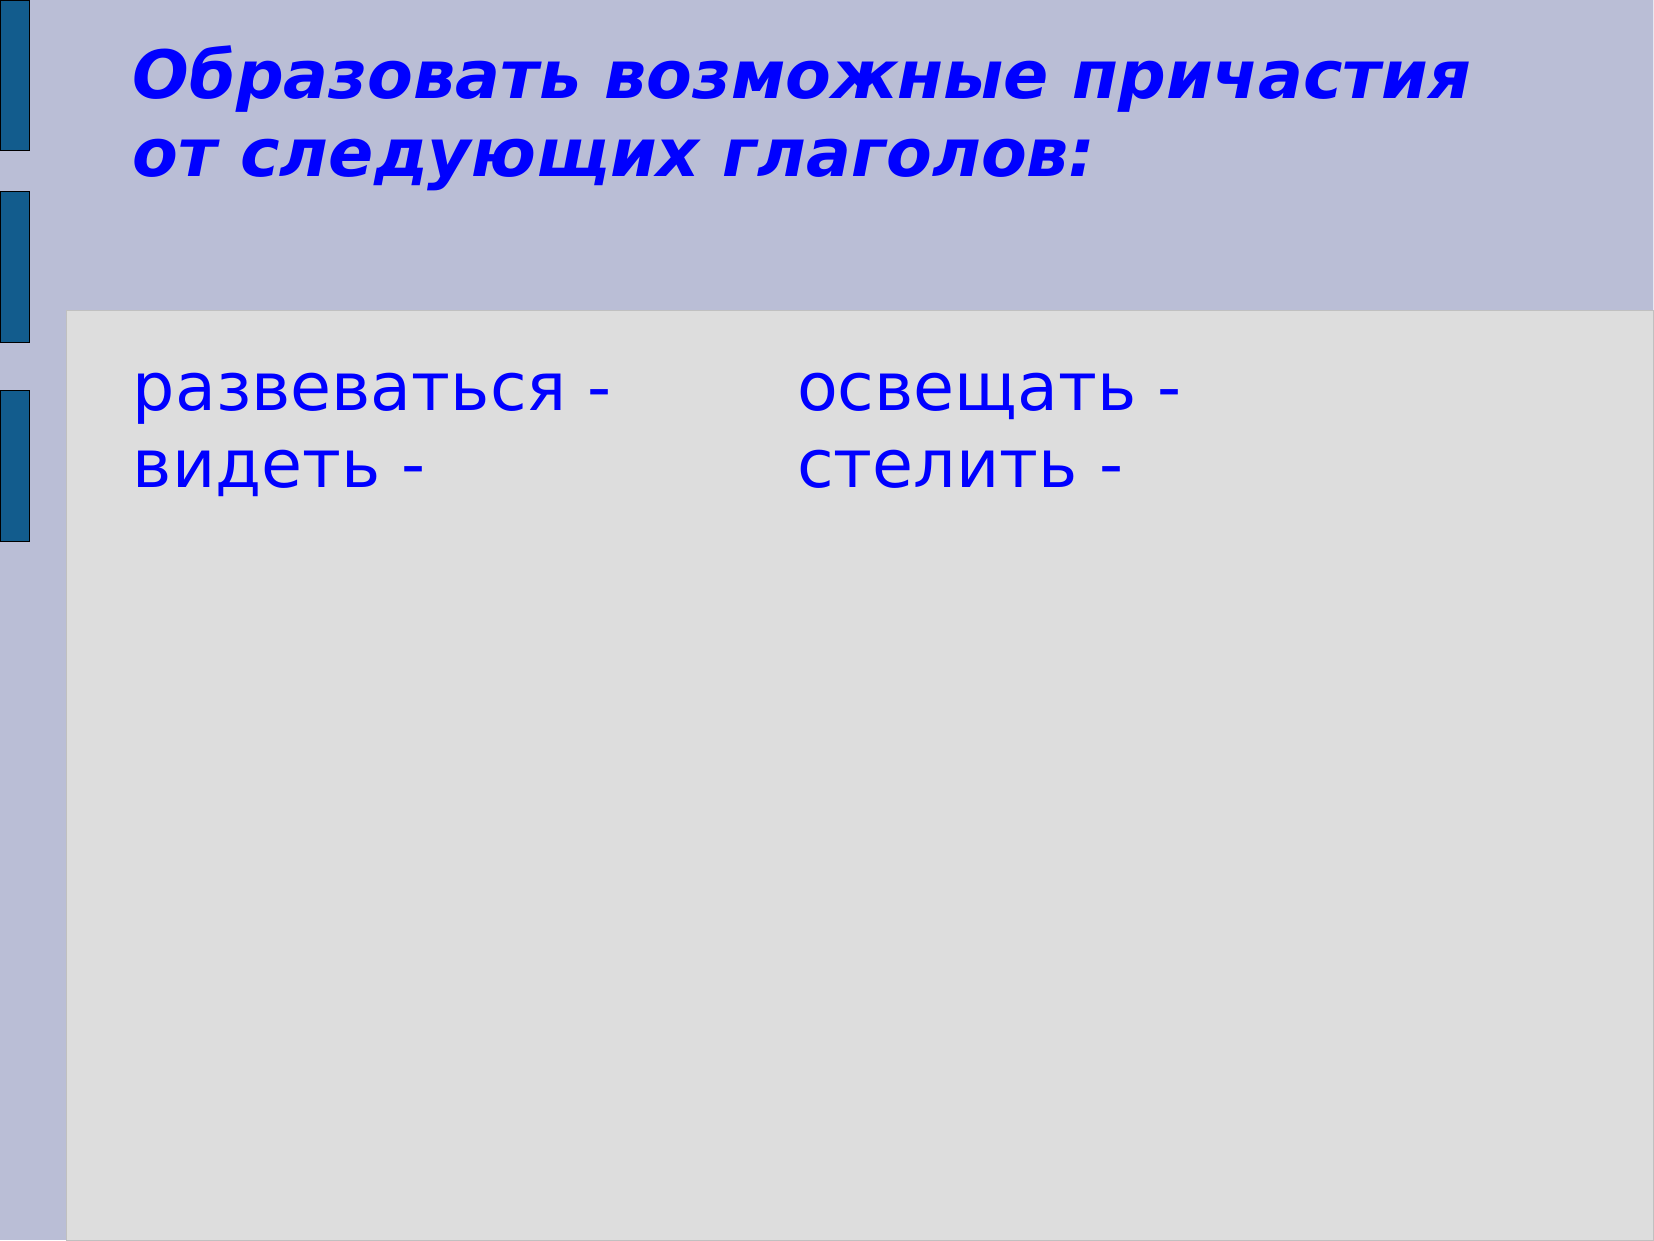

Образовать возможные причастия от следующих глаголов:
развеваться -			освещать -
видеть - 					стелить -